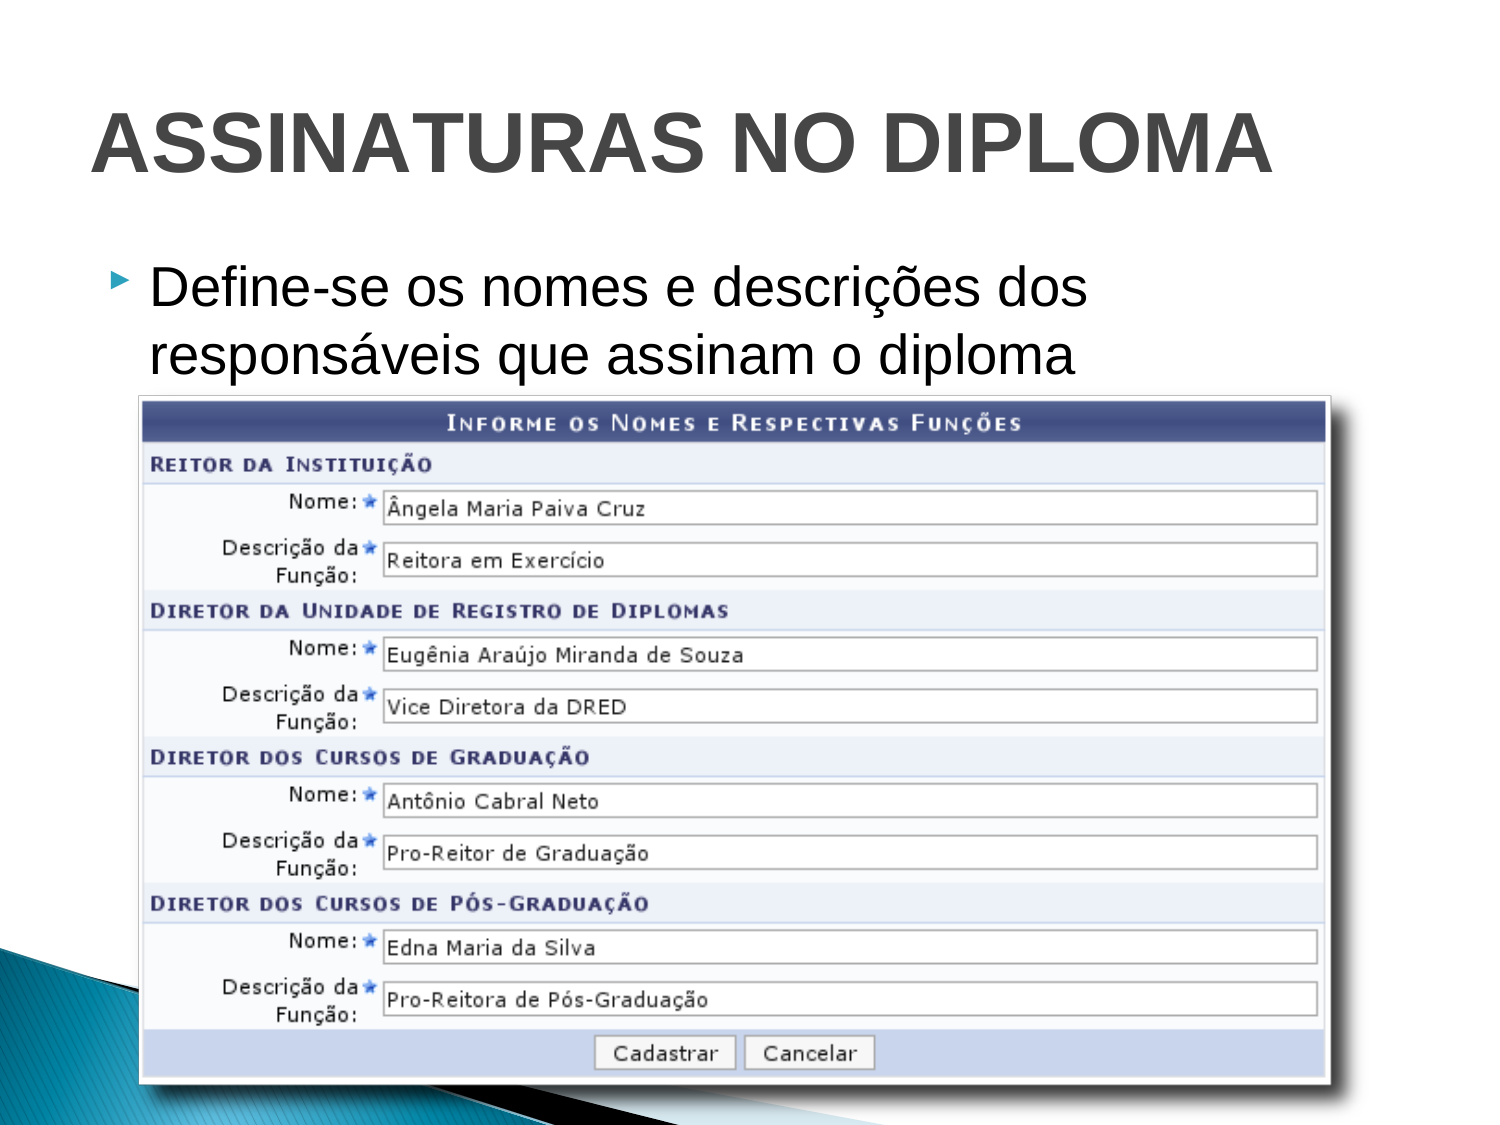

# ASSINATURAS NO DIPLOMA
Define-se os nomes e descrições dos responsáveis que assinam o diploma